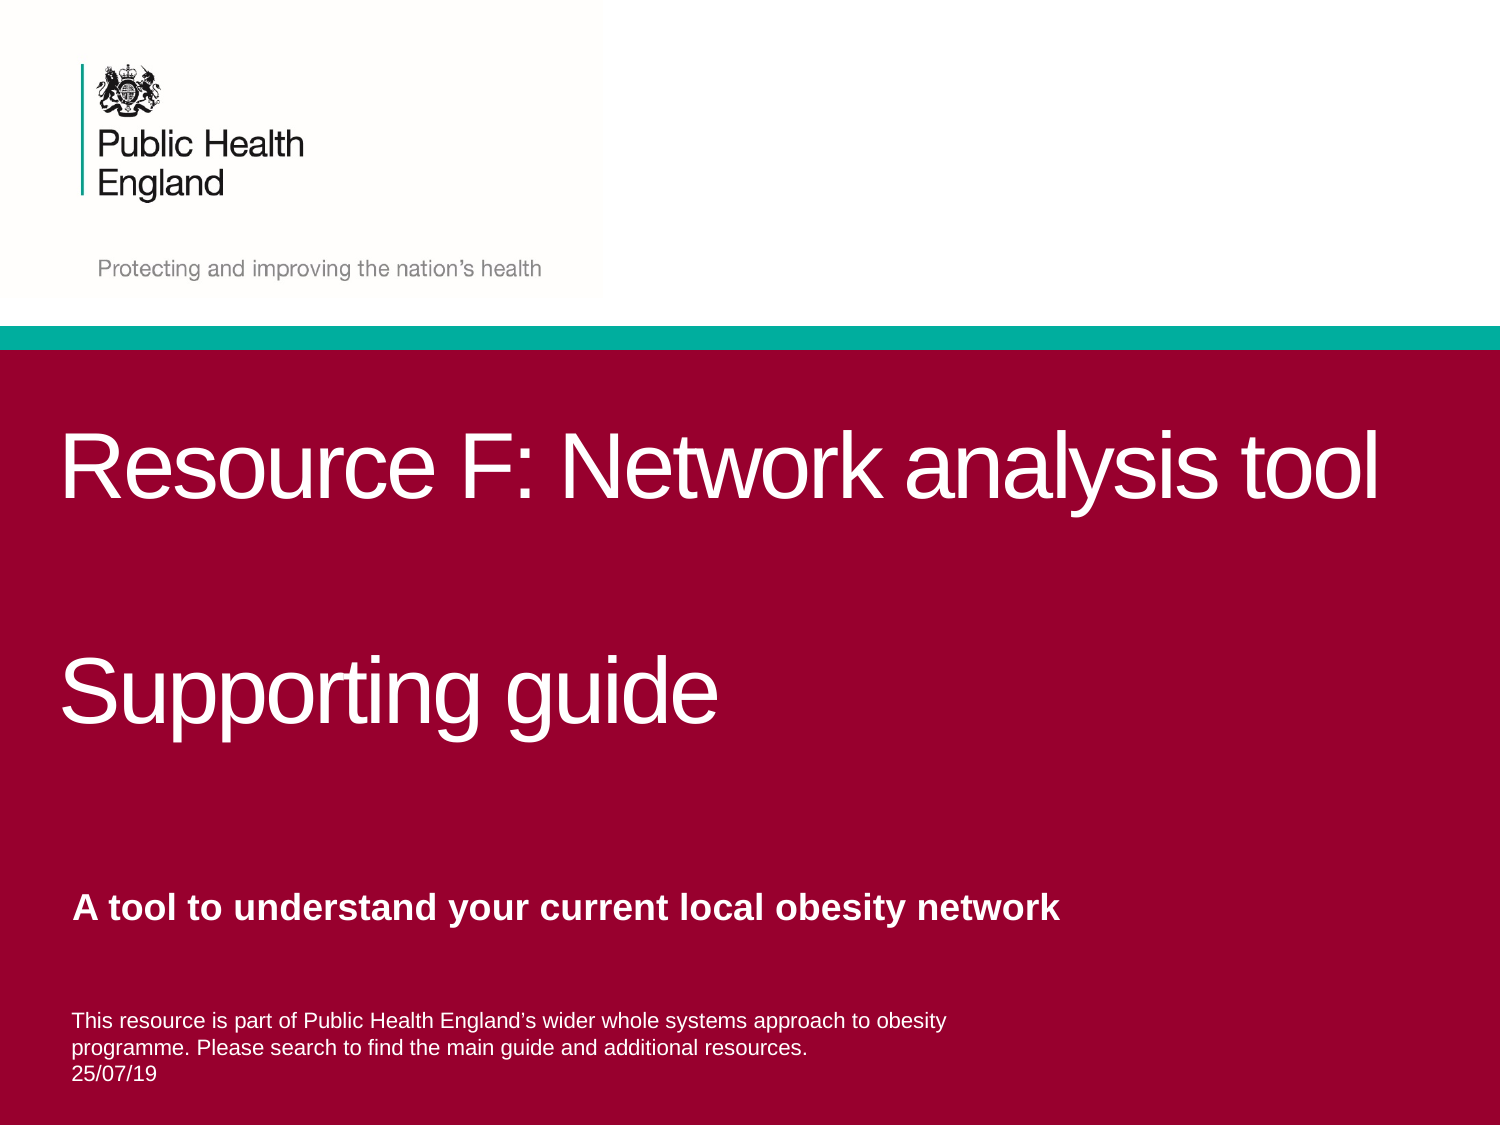

# Resource F: Network analysis tool Supporting guide
A tool to understand your current local obesity network
This resource is part of Public Health England’s wider whole systems approach to obesity programme. Please search to find the main guide and additional resources.
25/07/19